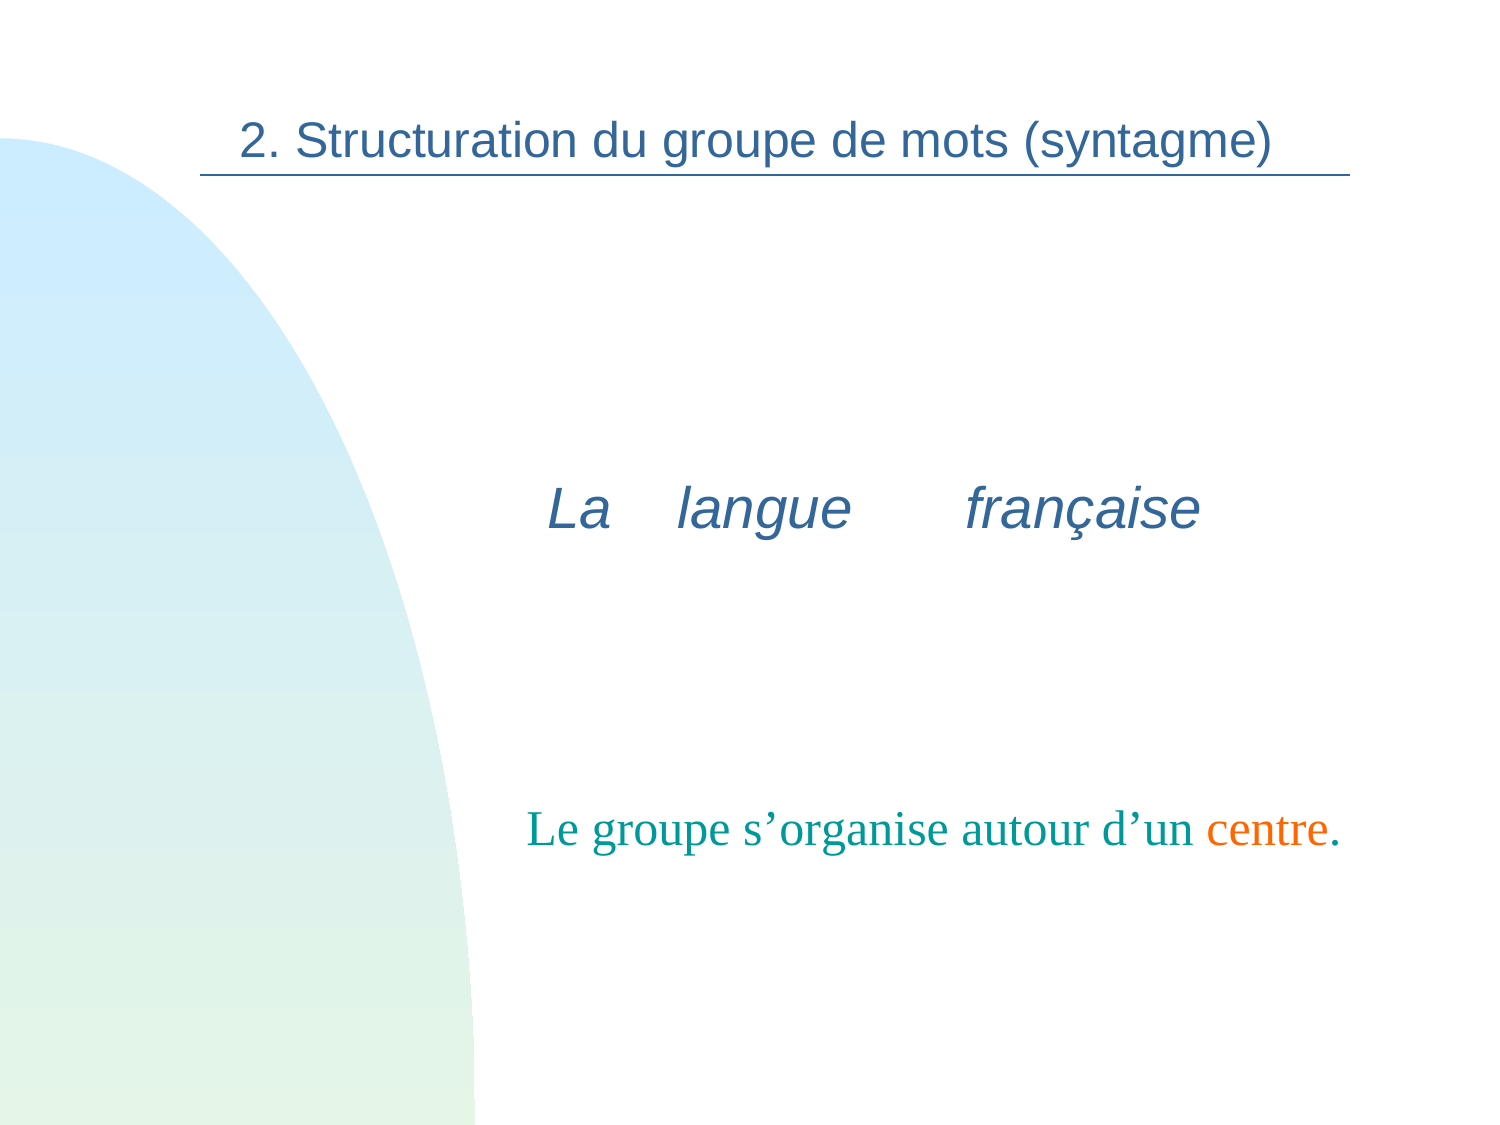

2. Structuration du groupe de mots (syntagme)
La
langue
française
Le groupe s’organise autour d’un centre.